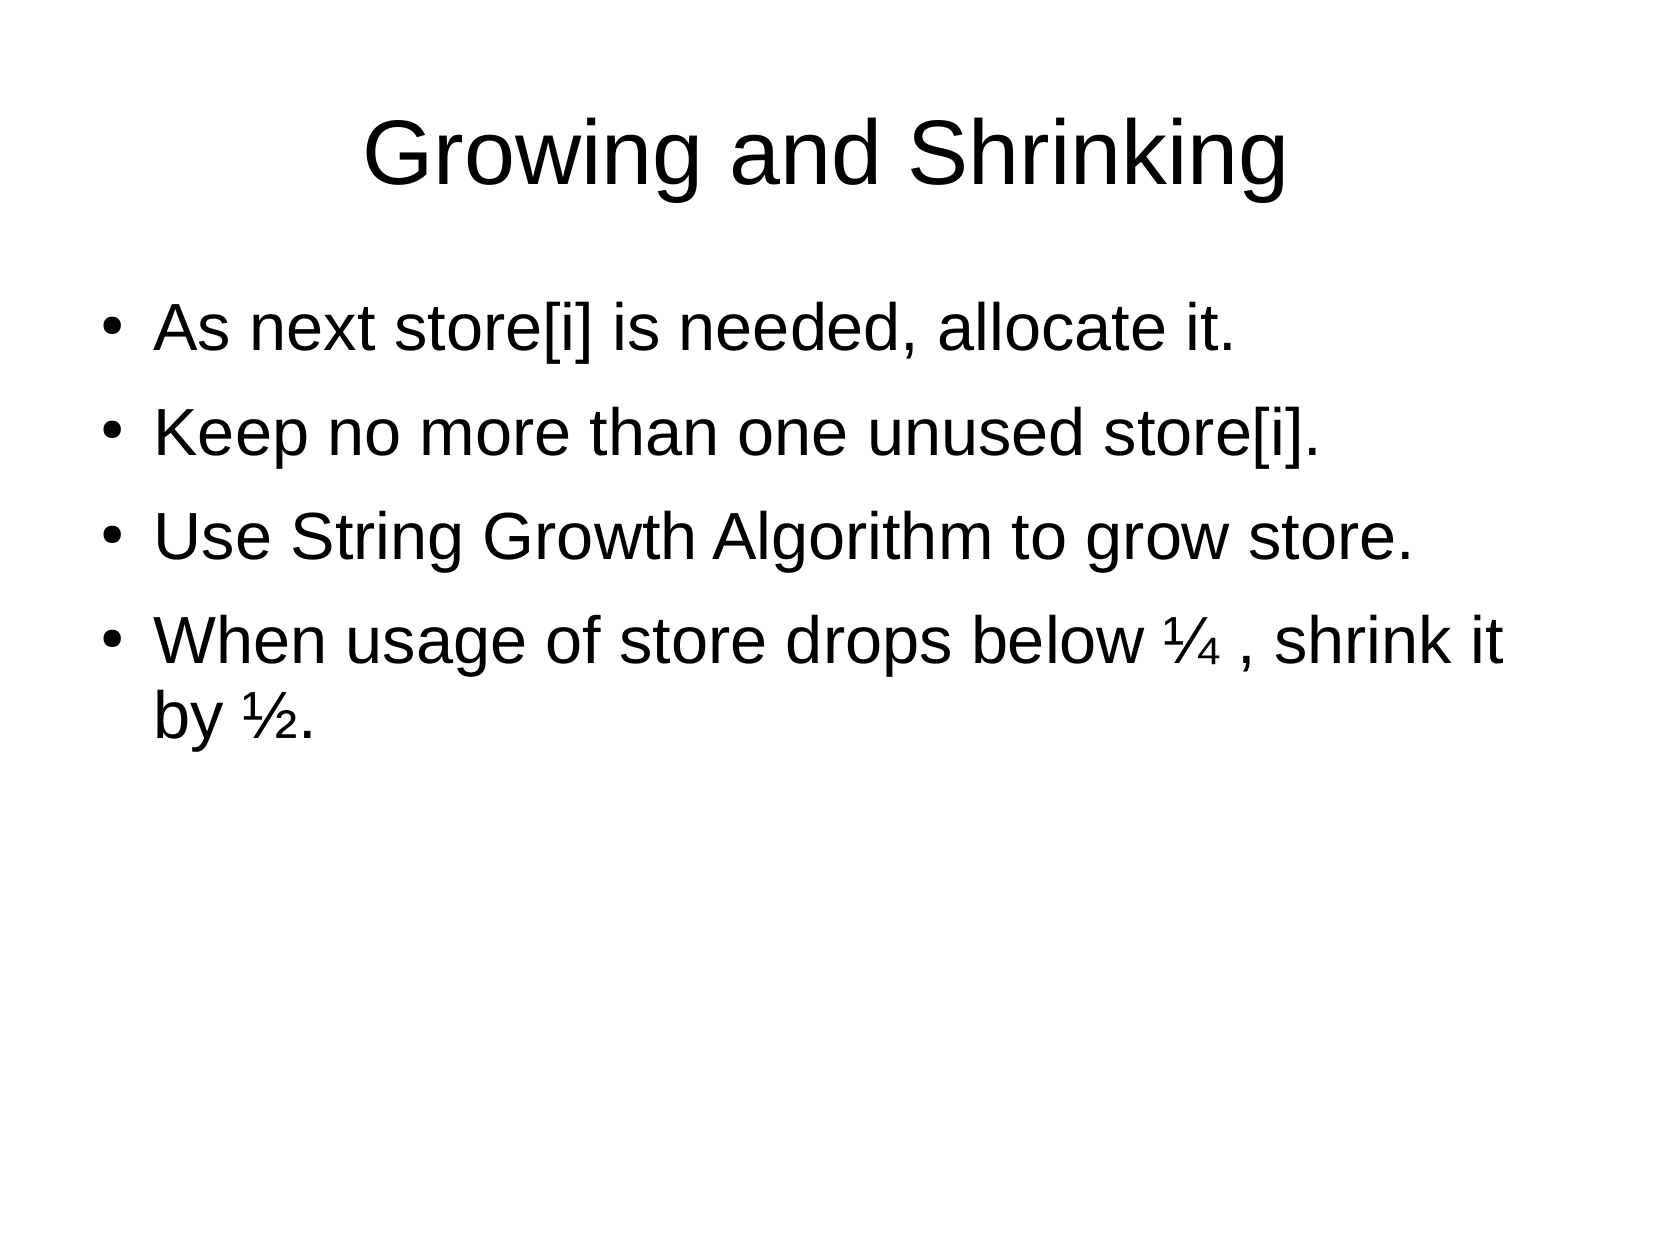

# Growing and Shrinking
As next store[i] is needed, allocate it.
Keep no more than one unused store[i].
Use String Growth Algorithm to grow store.
When usage of store drops below ¼ , shrink it by ½.